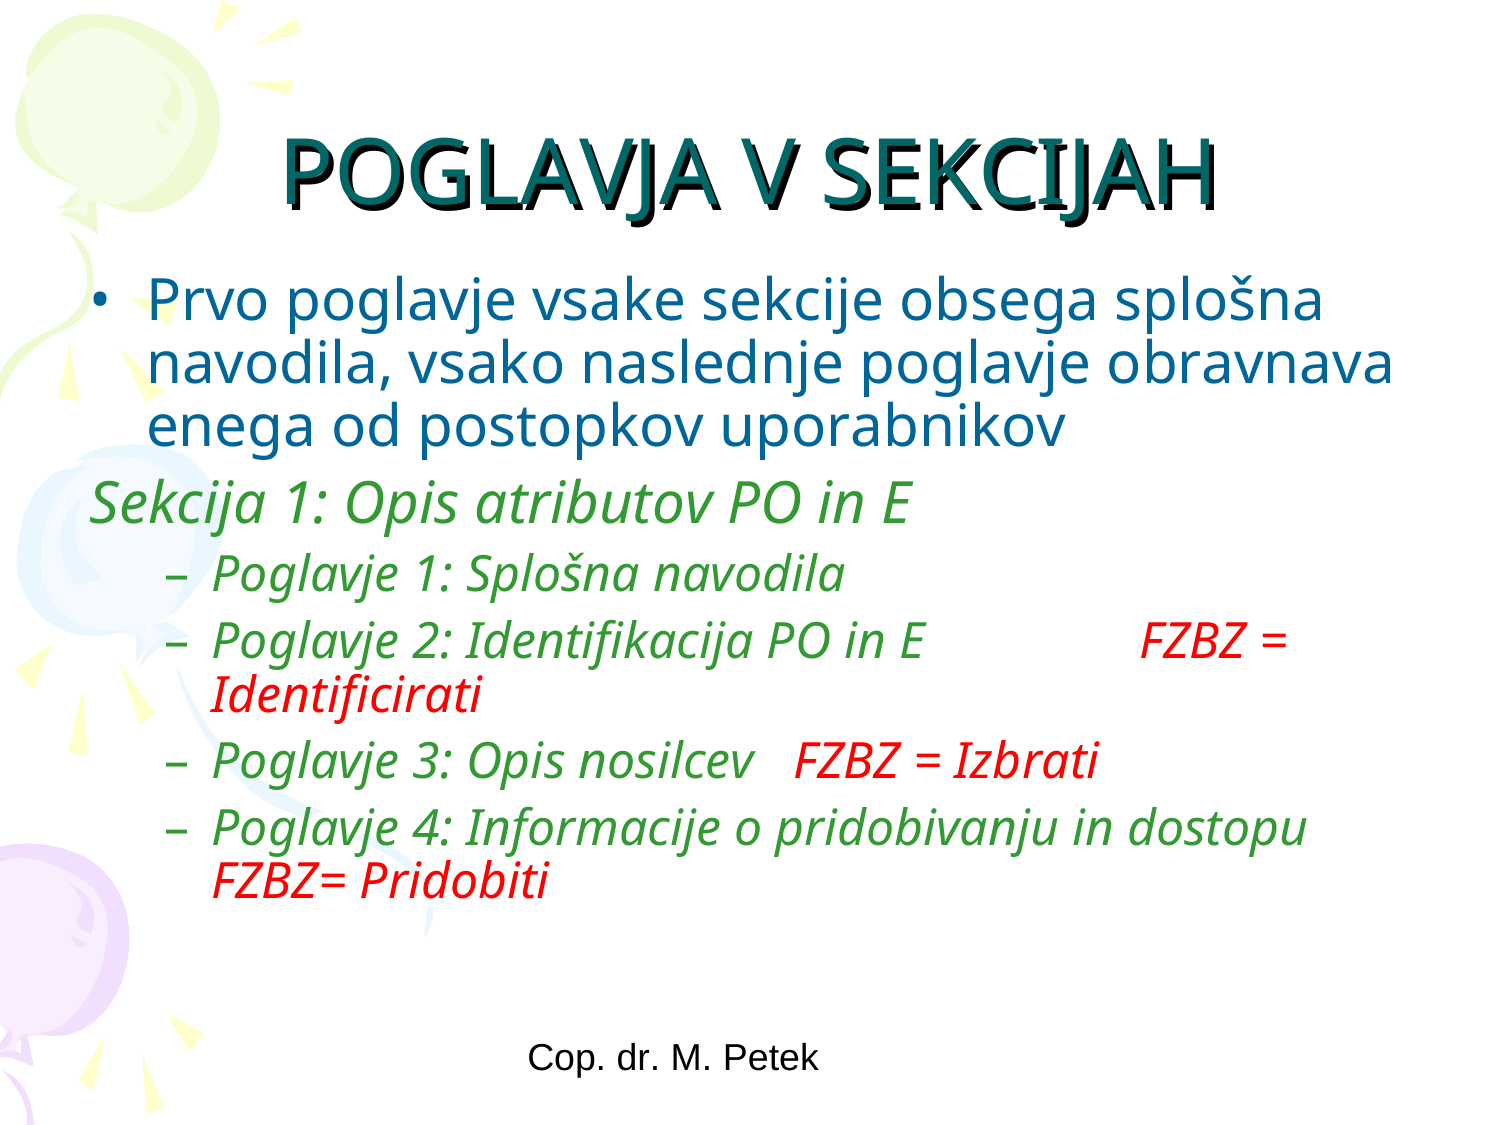

# POGLAVJA V SEKCIJAH
Prvo poglavje vsake sekcije obsega splošna navodila, vsako naslednje poglavje obravnava enega od postopkov uporabnikov
Sekcija 1: Opis atributov PO in E
Poglavje 1: Splošna navodila
Poglavje 2: Identifikacija PO in E 		FZBZ = Identificirati
Poglavje 3: Opis nosilcev FZBZ = Izbrati
Poglavje 4: Informacije o pridobivanju in dostopu FZBZ= Pridobiti
Cop. dr. M. Petek